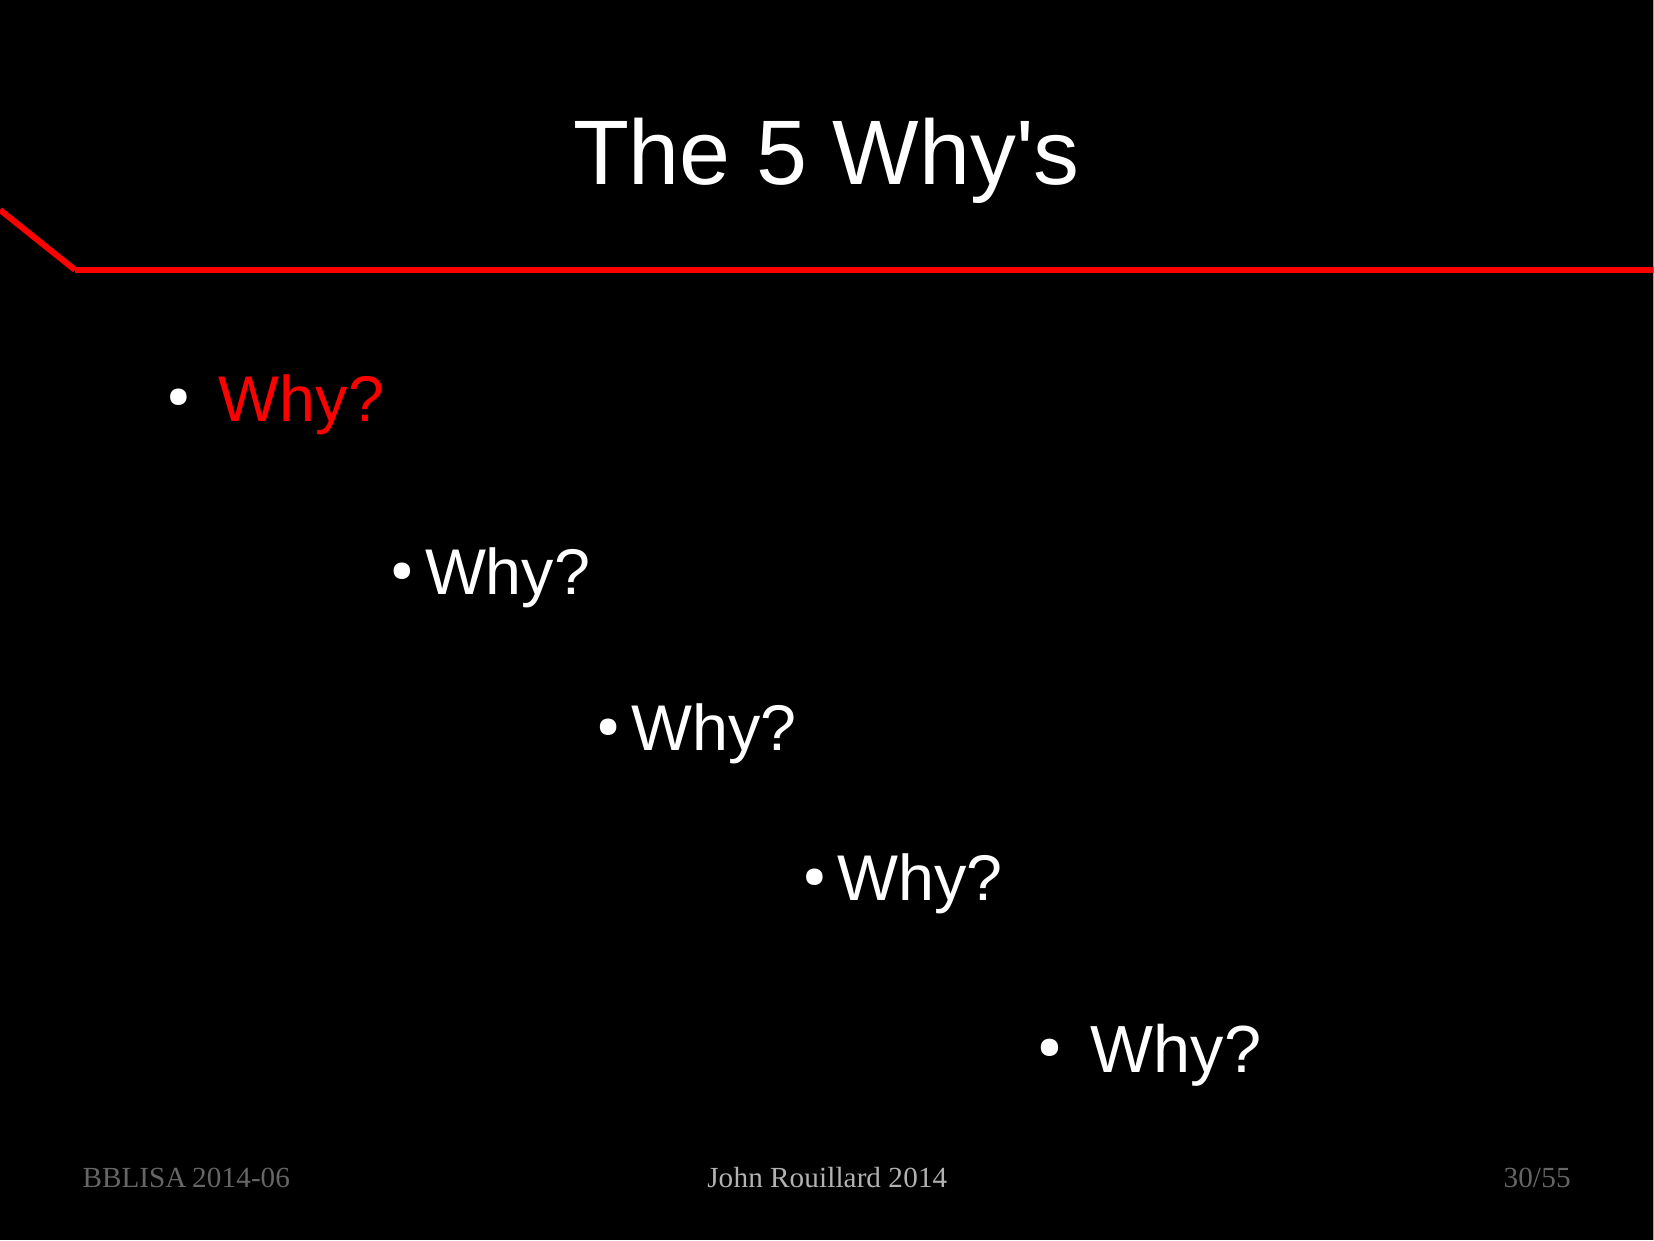

# The 5 Why's
Why?
Why?
Why?
Why?
Why?
BBLISA 2014-06
John Rouillard 2014
30